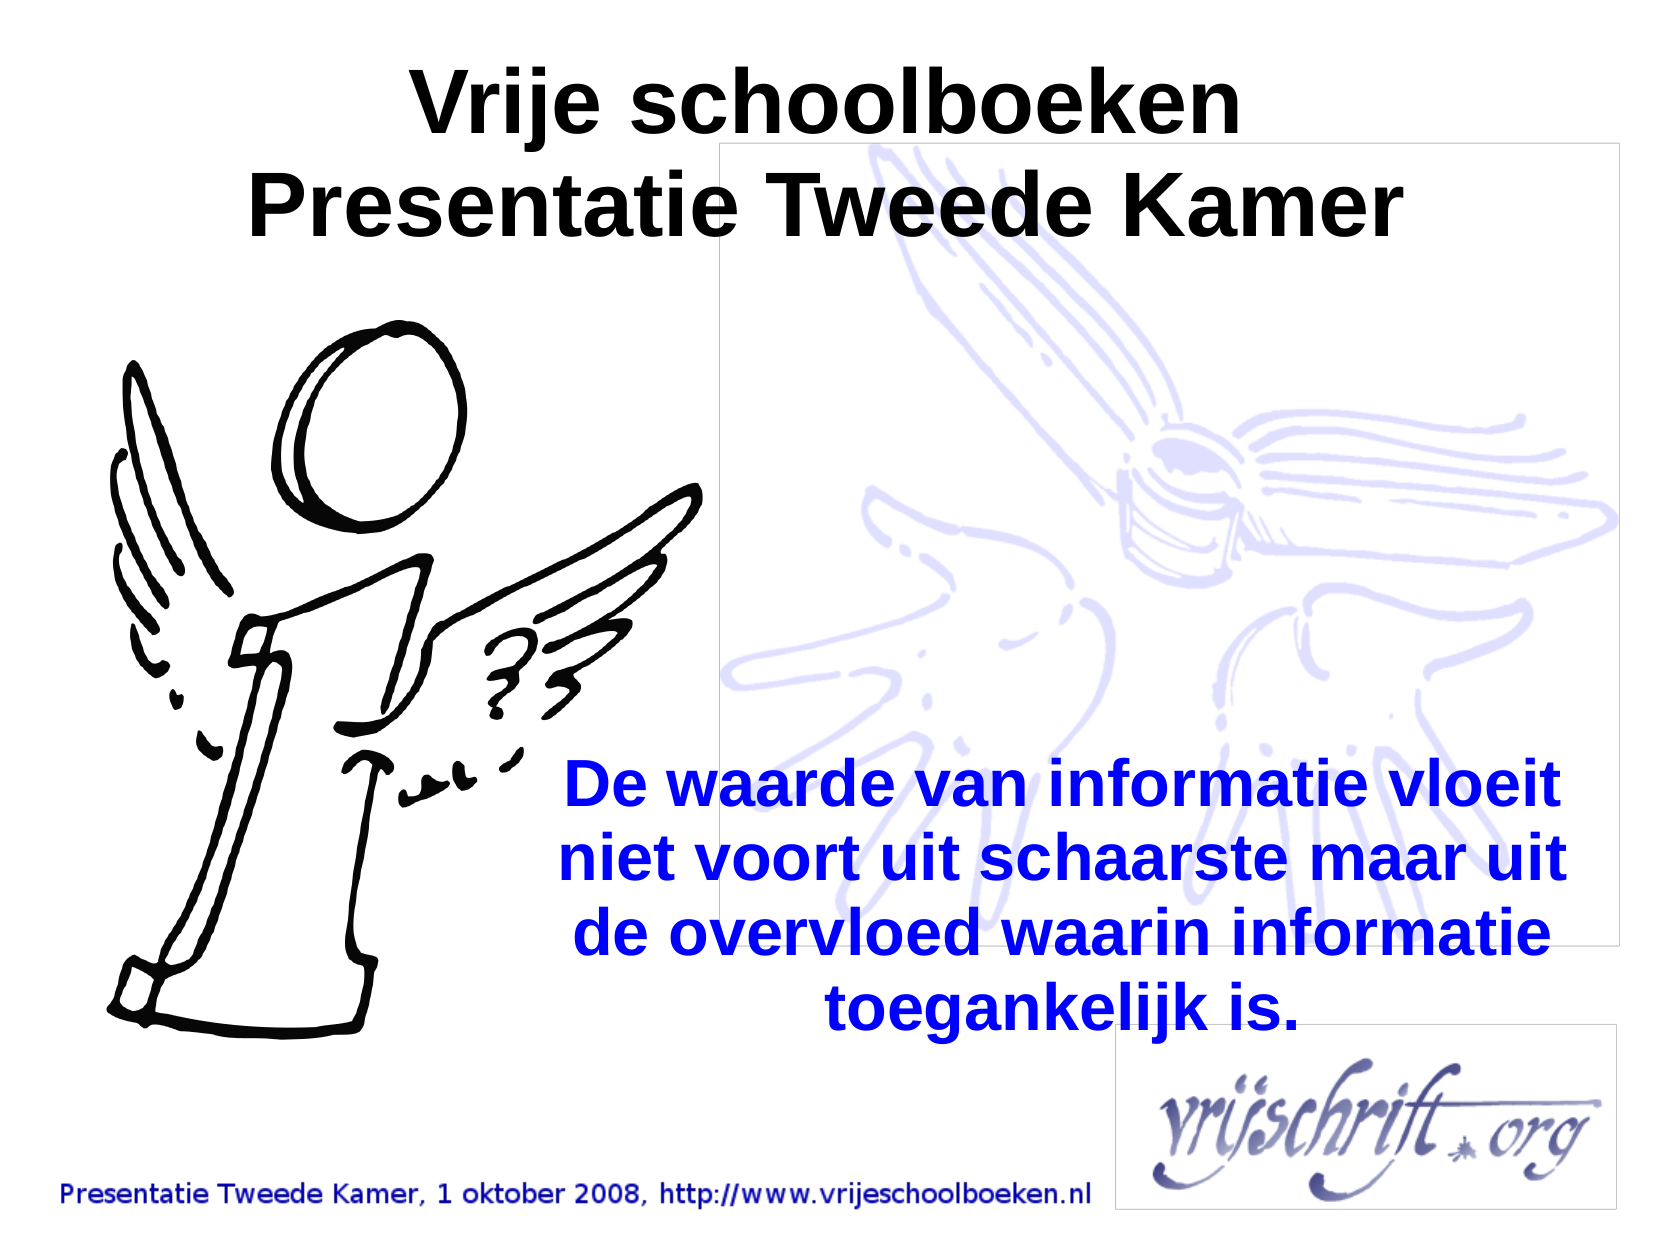

# Vrije schoolboeken Presentatie Tweede Kamer
De waarde van informatie vloeit niet voort uit schaarste maar uit de overvloed waarin informatie toegankelijk is.